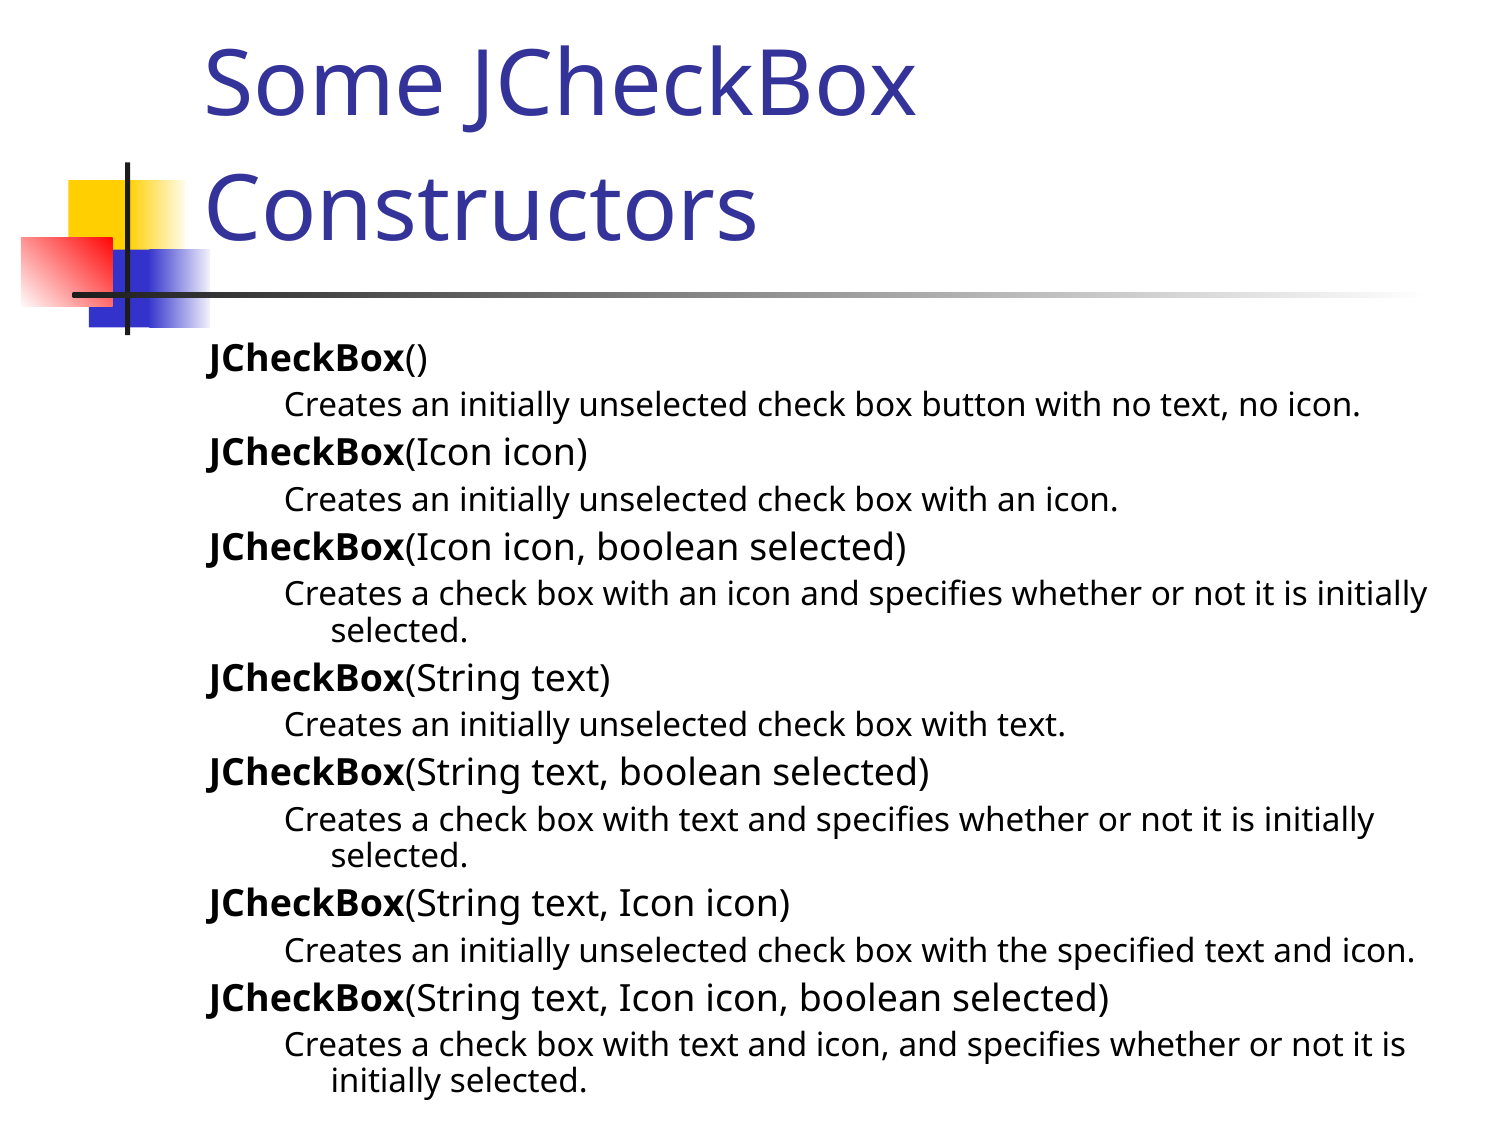

# Some JCheckBox Constructors
JCheckBox()
Creates an initially unselected check box button with no text, no icon.
JCheckBox(Icon icon)
Creates an initially unselected check box with an icon.
JCheckBox(Icon icon, boolean selected)
Creates a check box with an icon and specifies whether or not it is initially selected.
JCheckBox(String text)
Creates an initially unselected check box with text.
JCheckBox(String text, boolean selected)
Creates a check box with text and specifies whether or not it is initially selected.
JCheckBox(String text, Icon icon)
Creates an initially unselected check box with the specified text and icon.
JCheckBox(String text, Icon icon, boolean selected)
Creates a check box with text and icon, and specifies whether or not it is initially selected.